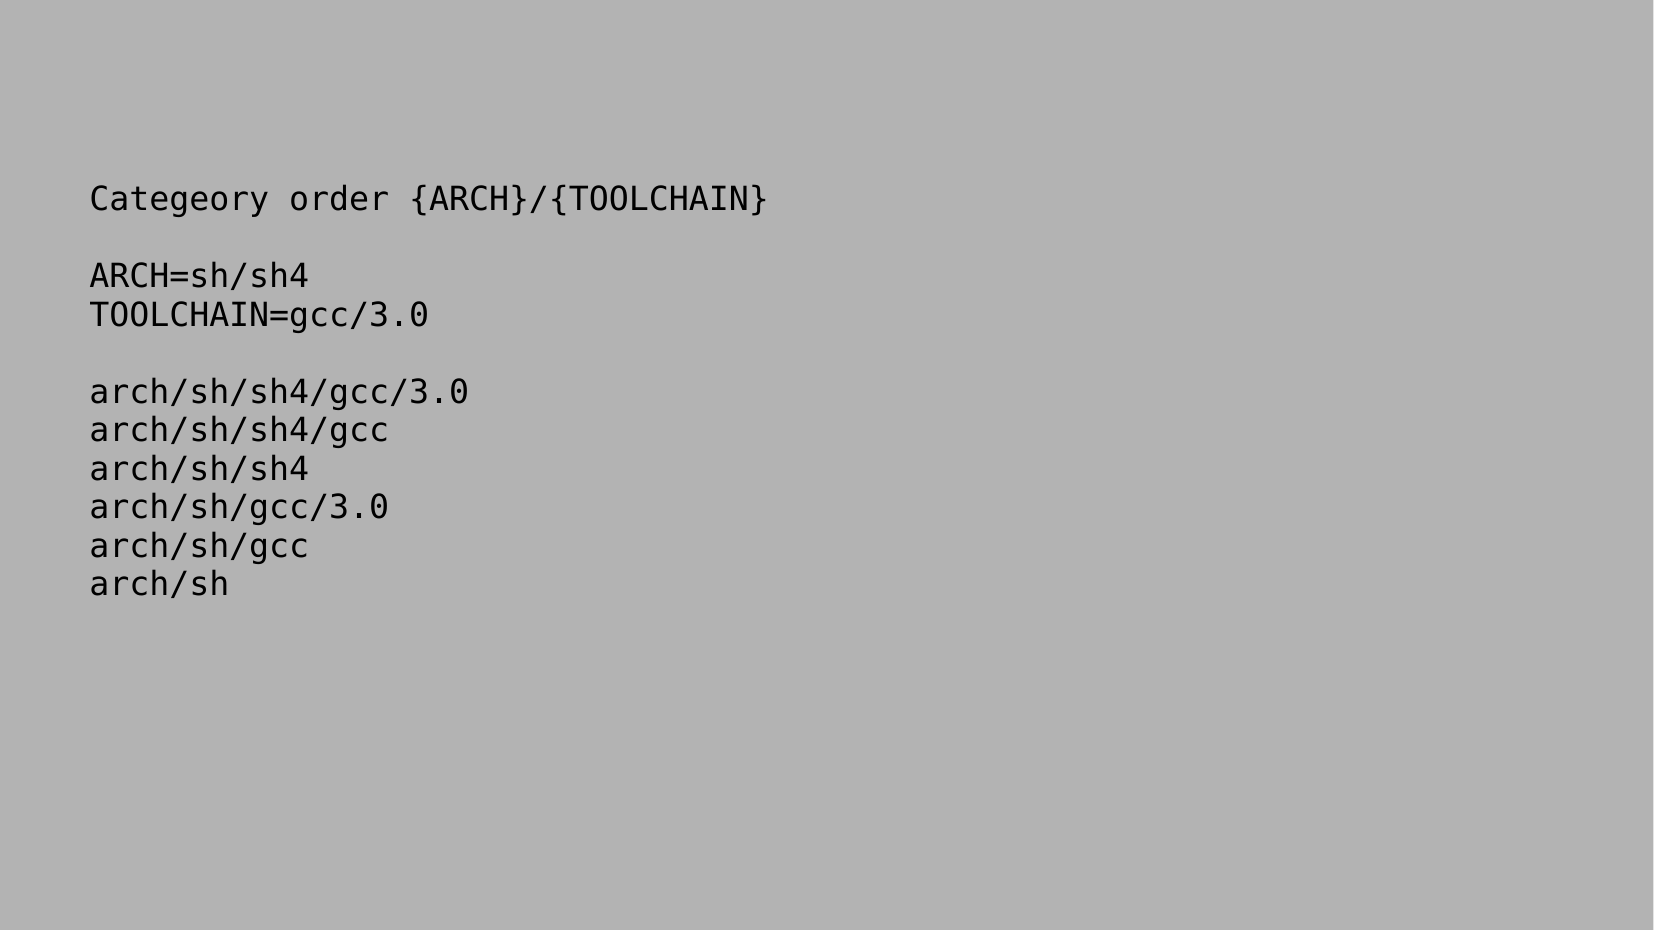

# Categeory order {ARCH}/{TOOLCHAIN}
 ARCH=sh/sh4
 TOOLCHAIN=gcc/3.0
 arch/sh/sh4/gcc/3.0
 arch/sh/sh4/gcc
 arch/sh/sh4
 arch/sh/gcc/3.0
 arch/sh/gcc
 arch/sh